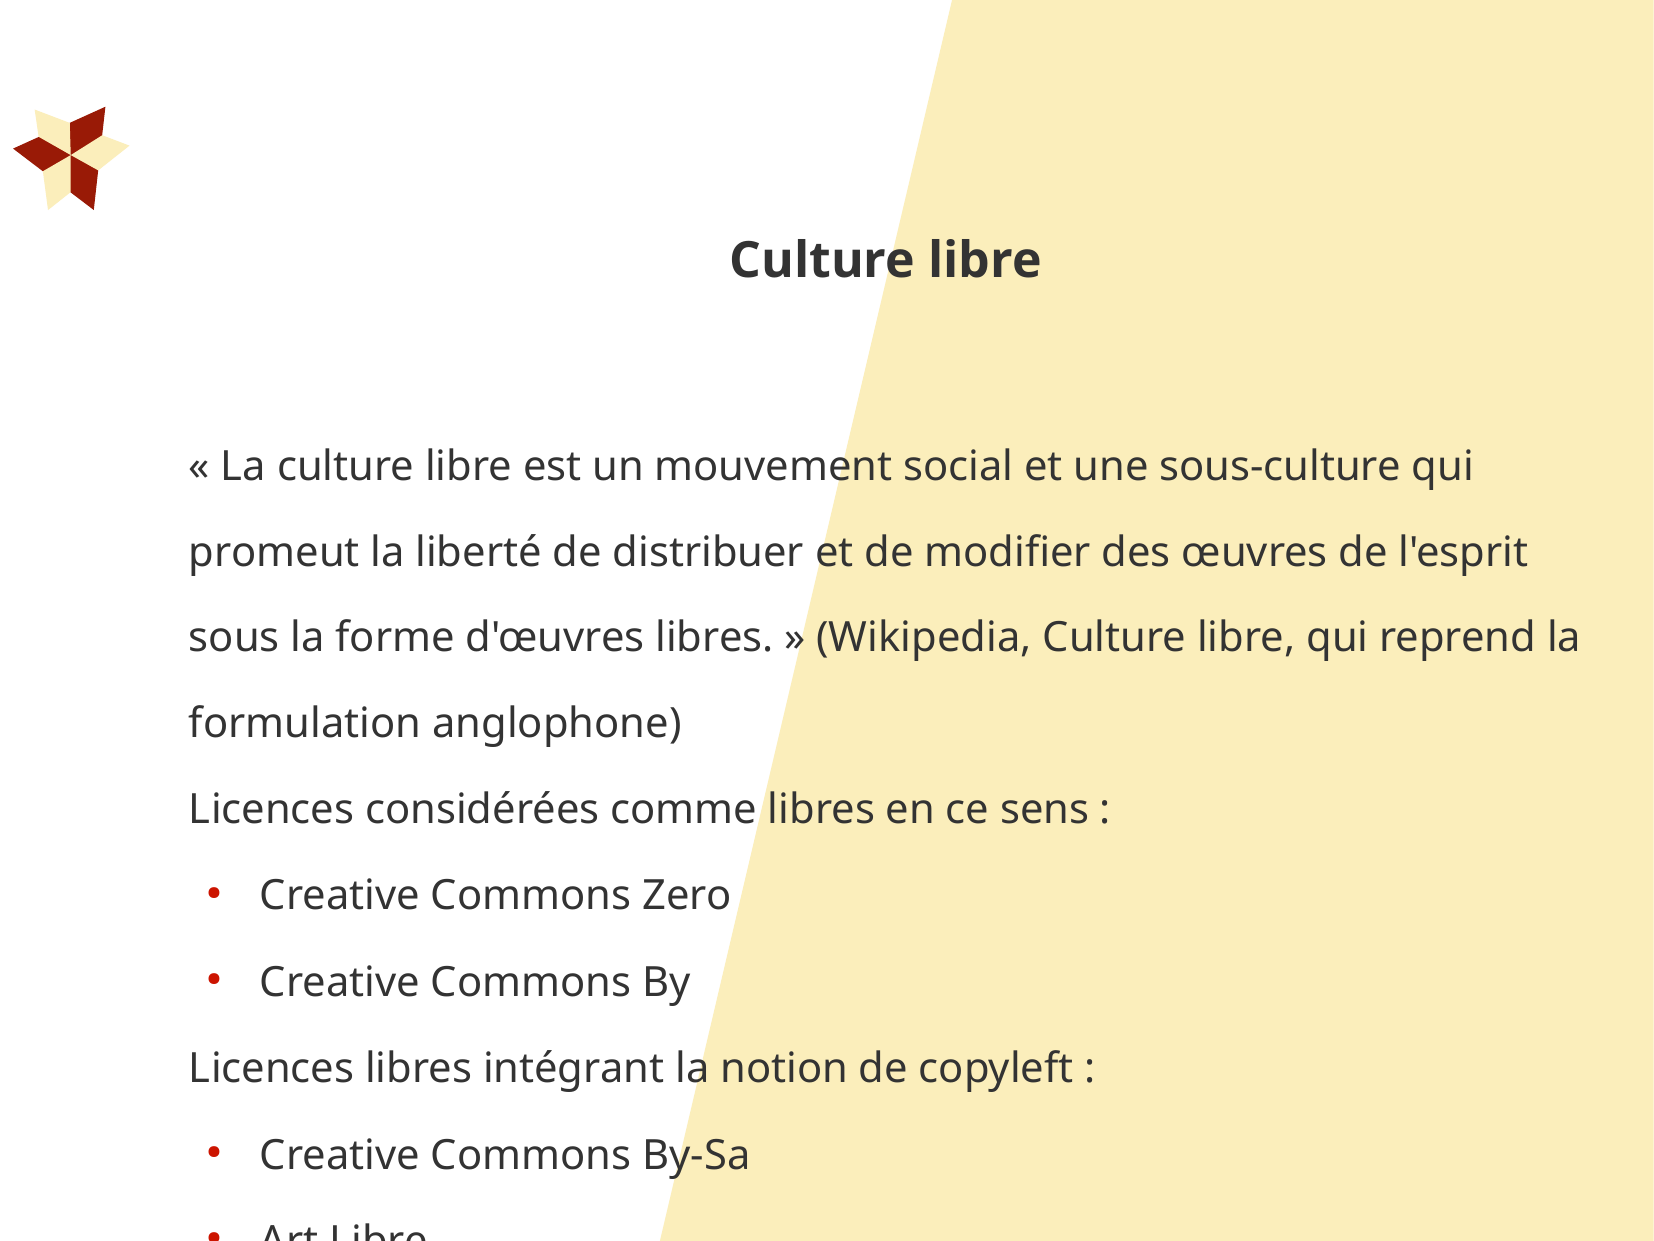

# Culture libre
« La culture libre est un mouvement social et une sous-culture qui promeut la liberté de distribuer et de modifier des œuvres de l'esprit sous la forme d'œuvres libres. » (Wikipedia, Culture libre, qui reprend la formulation anglophone)
Licences considérées comme libres en ce sens :
Creative Commons Zero
Creative Commons By
Licences libres intégrant la notion de copyleft :
Creative Commons By-Sa
Art Libre.